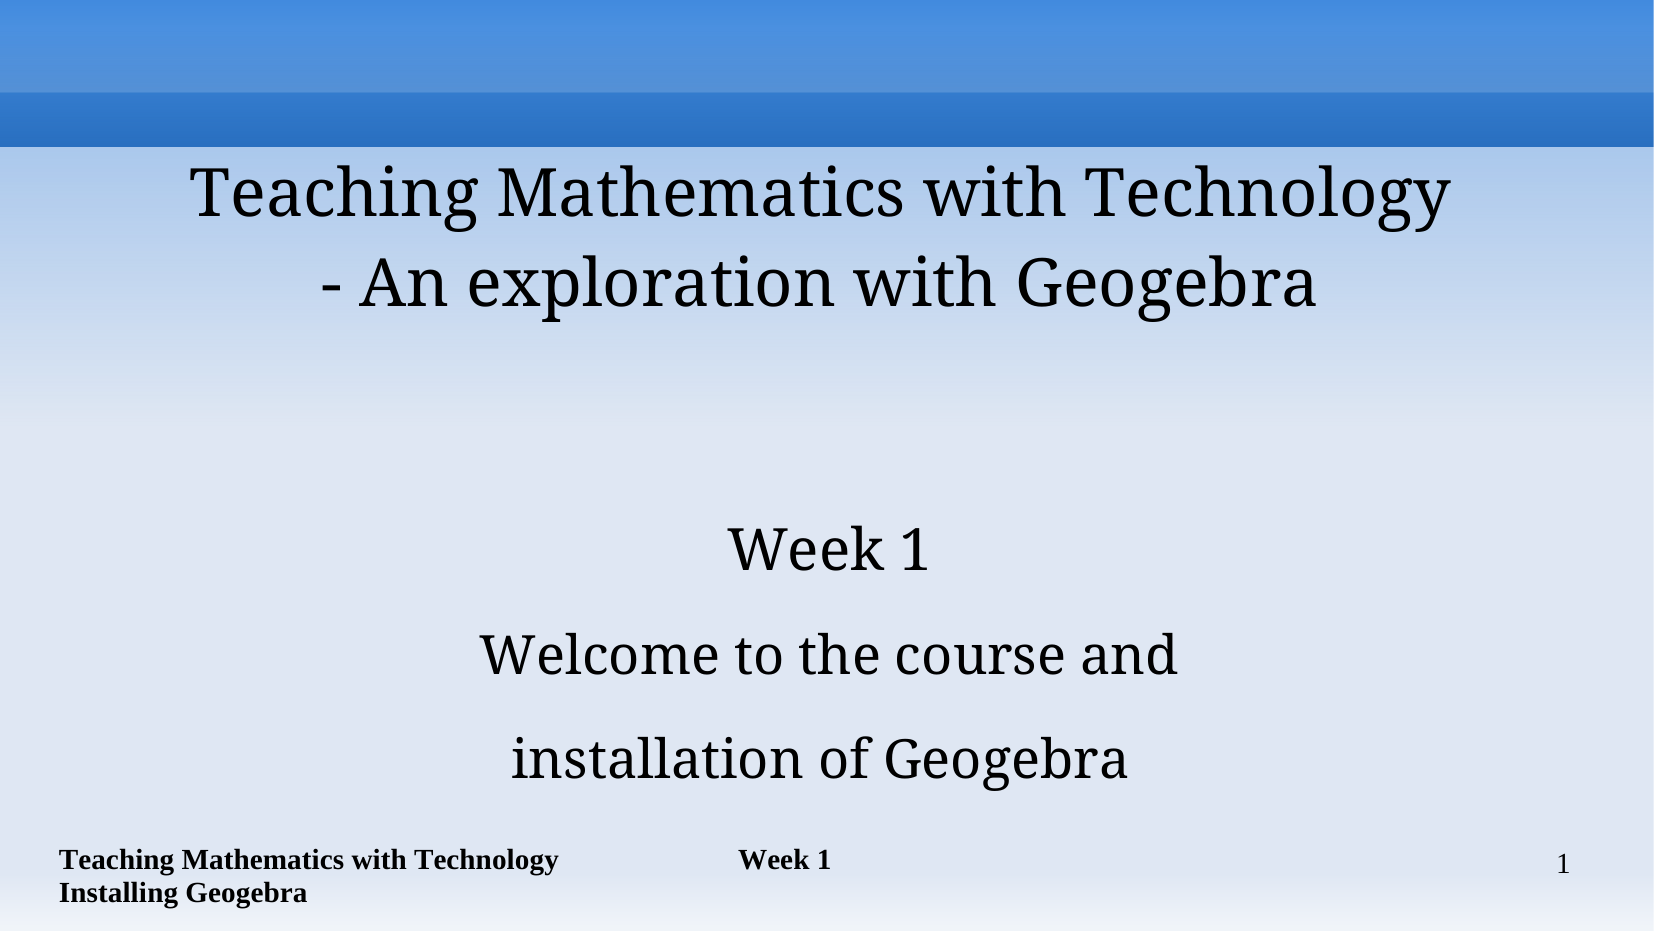

# Teaching Mathematics with Technology
- An exploration with Geogebra
Week 1
Welcome to the course and
installation of Geogebra
1